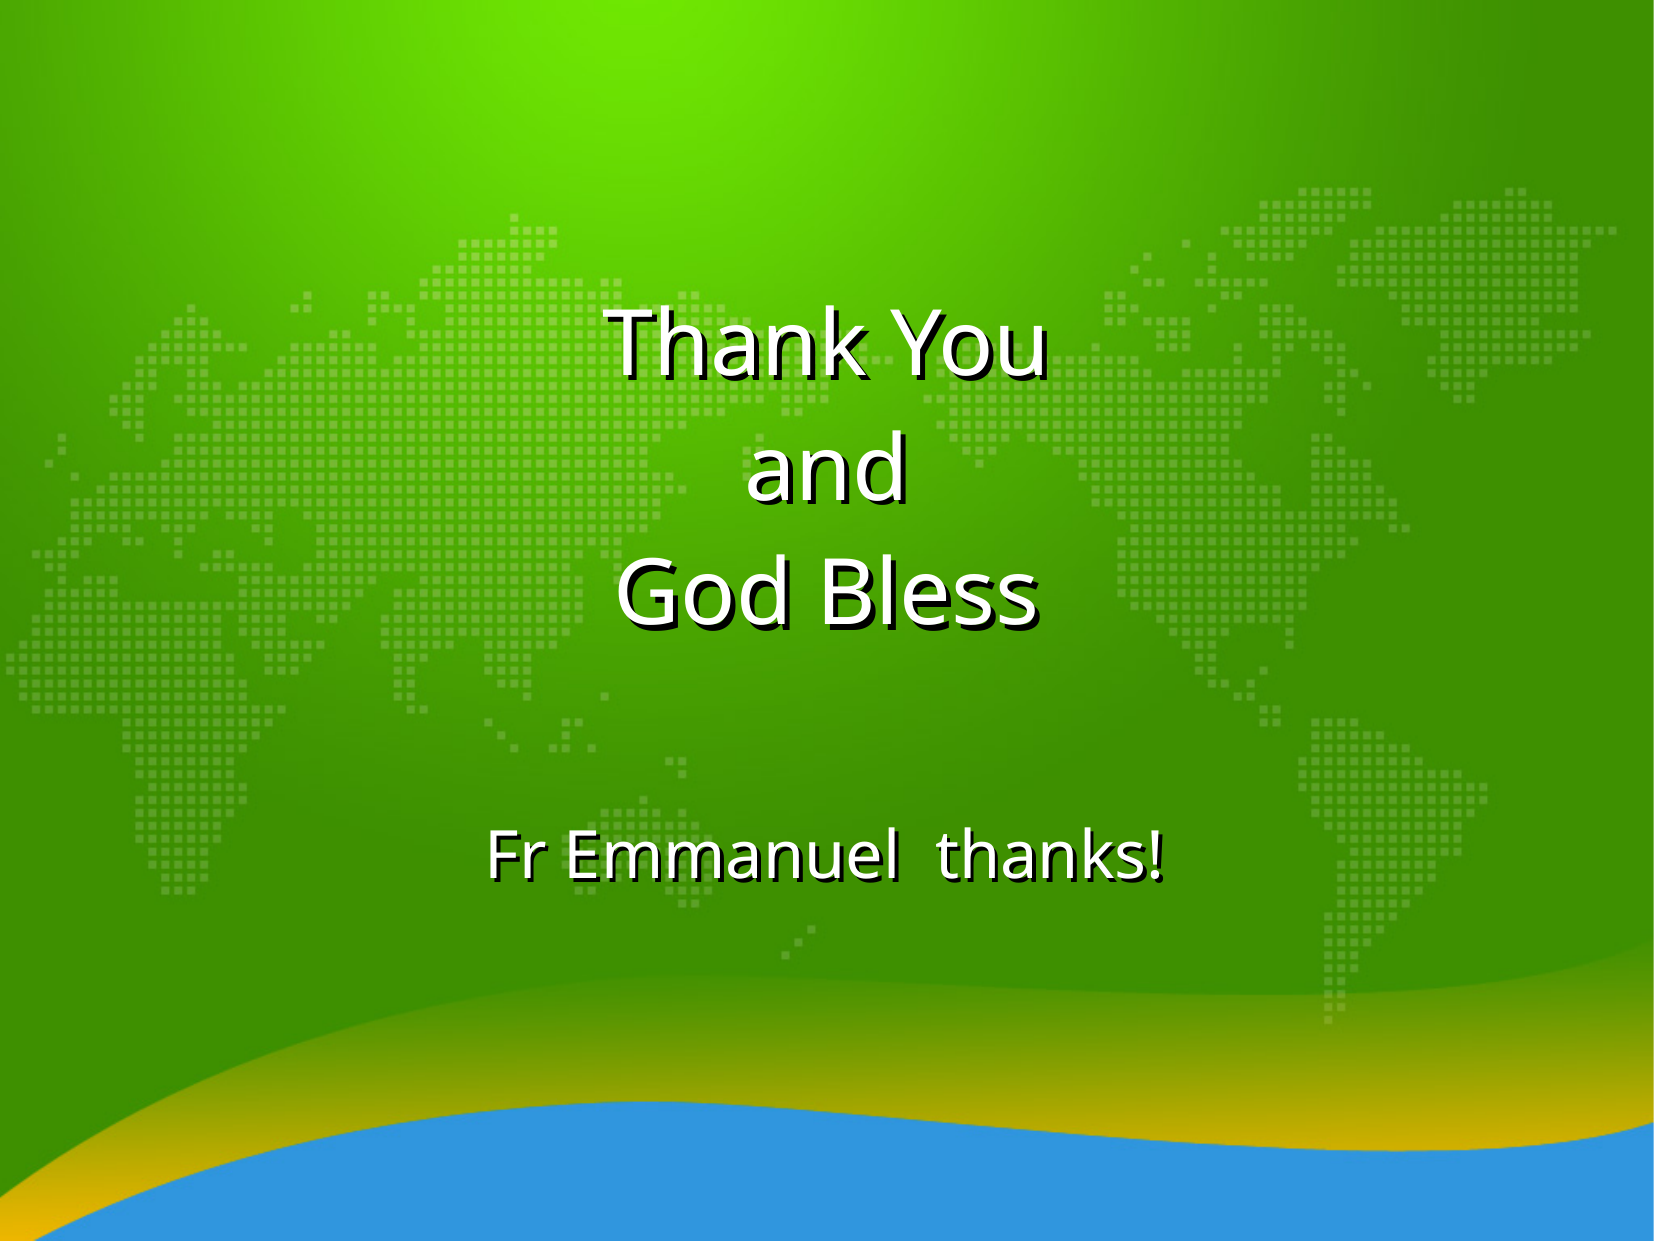

# Thank You and God Bless
Fr Emmanuel thanks!